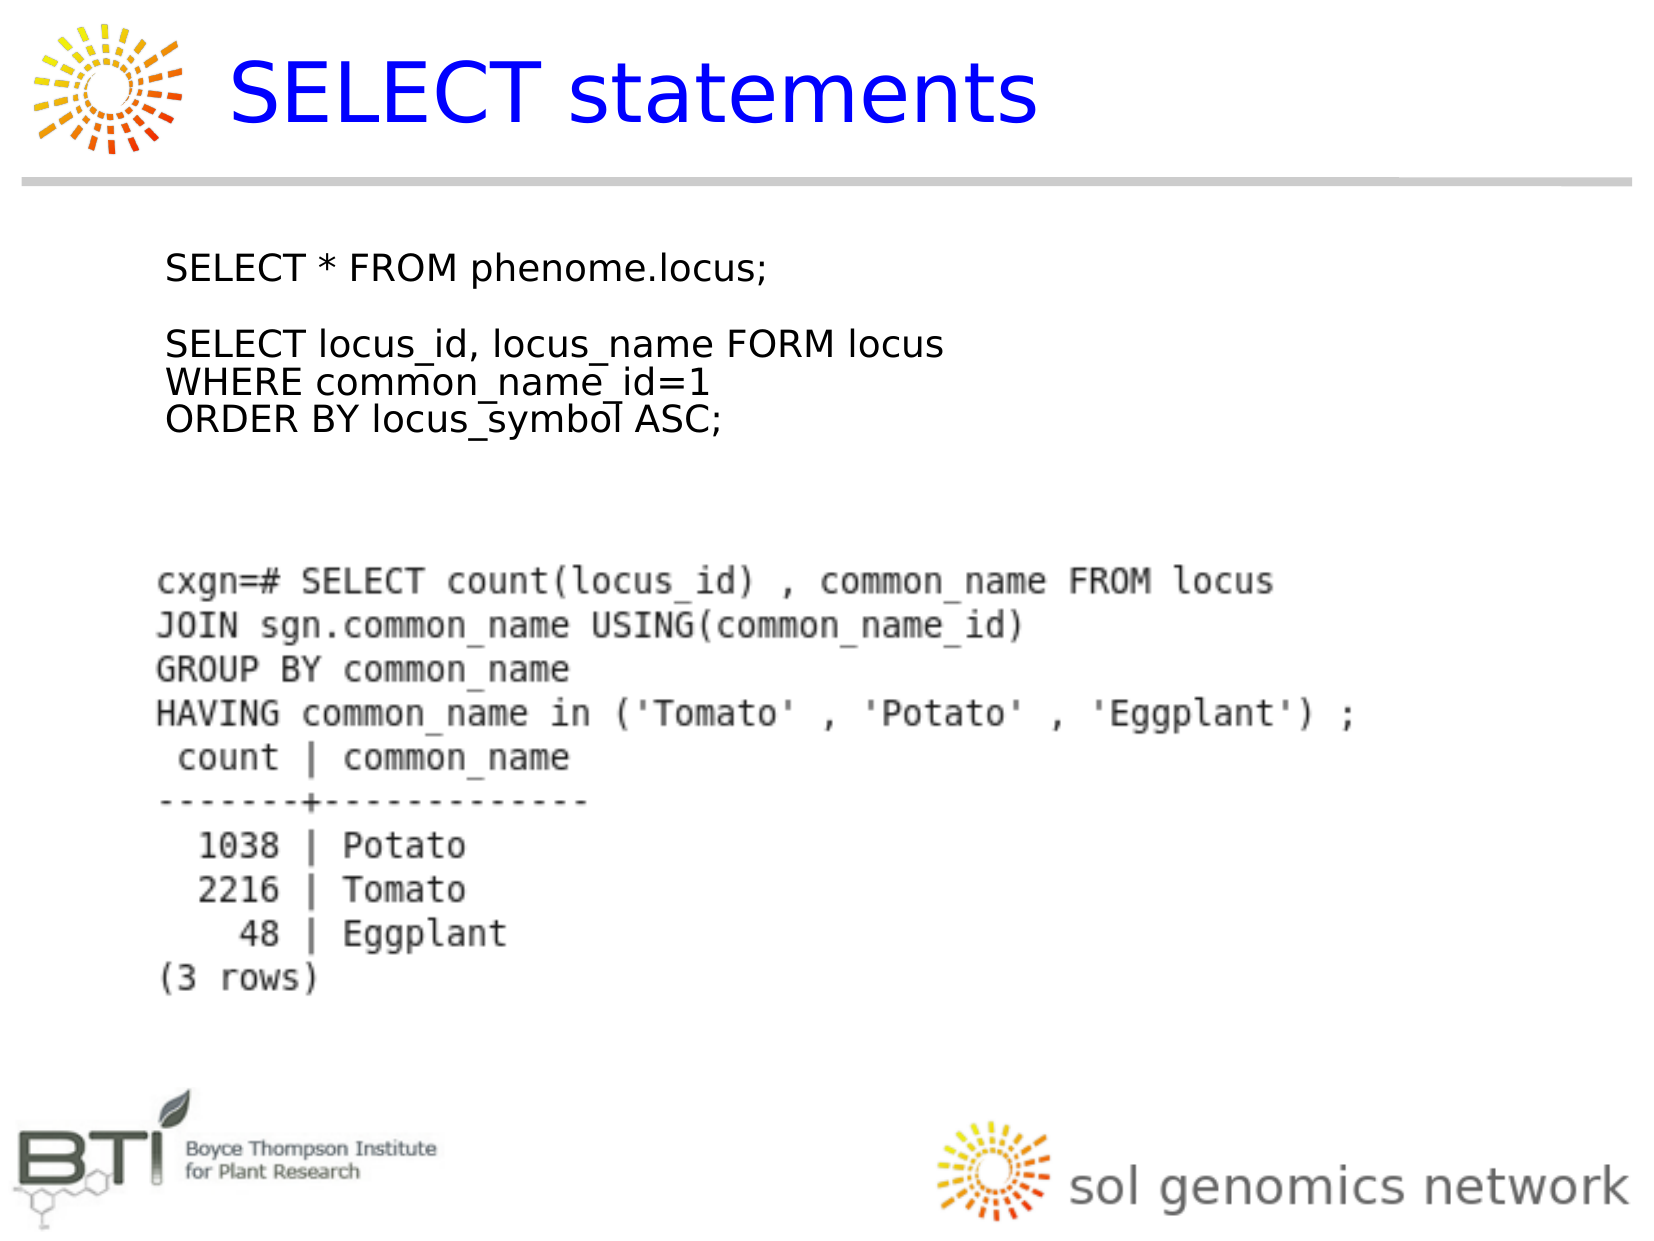

SELECT statements
SELECT * FROM phenome.locus;
SELECT locus_id, locus_name FORM locus
WHERE common_name_id=1
ORDER BY locus_symbol ASC;